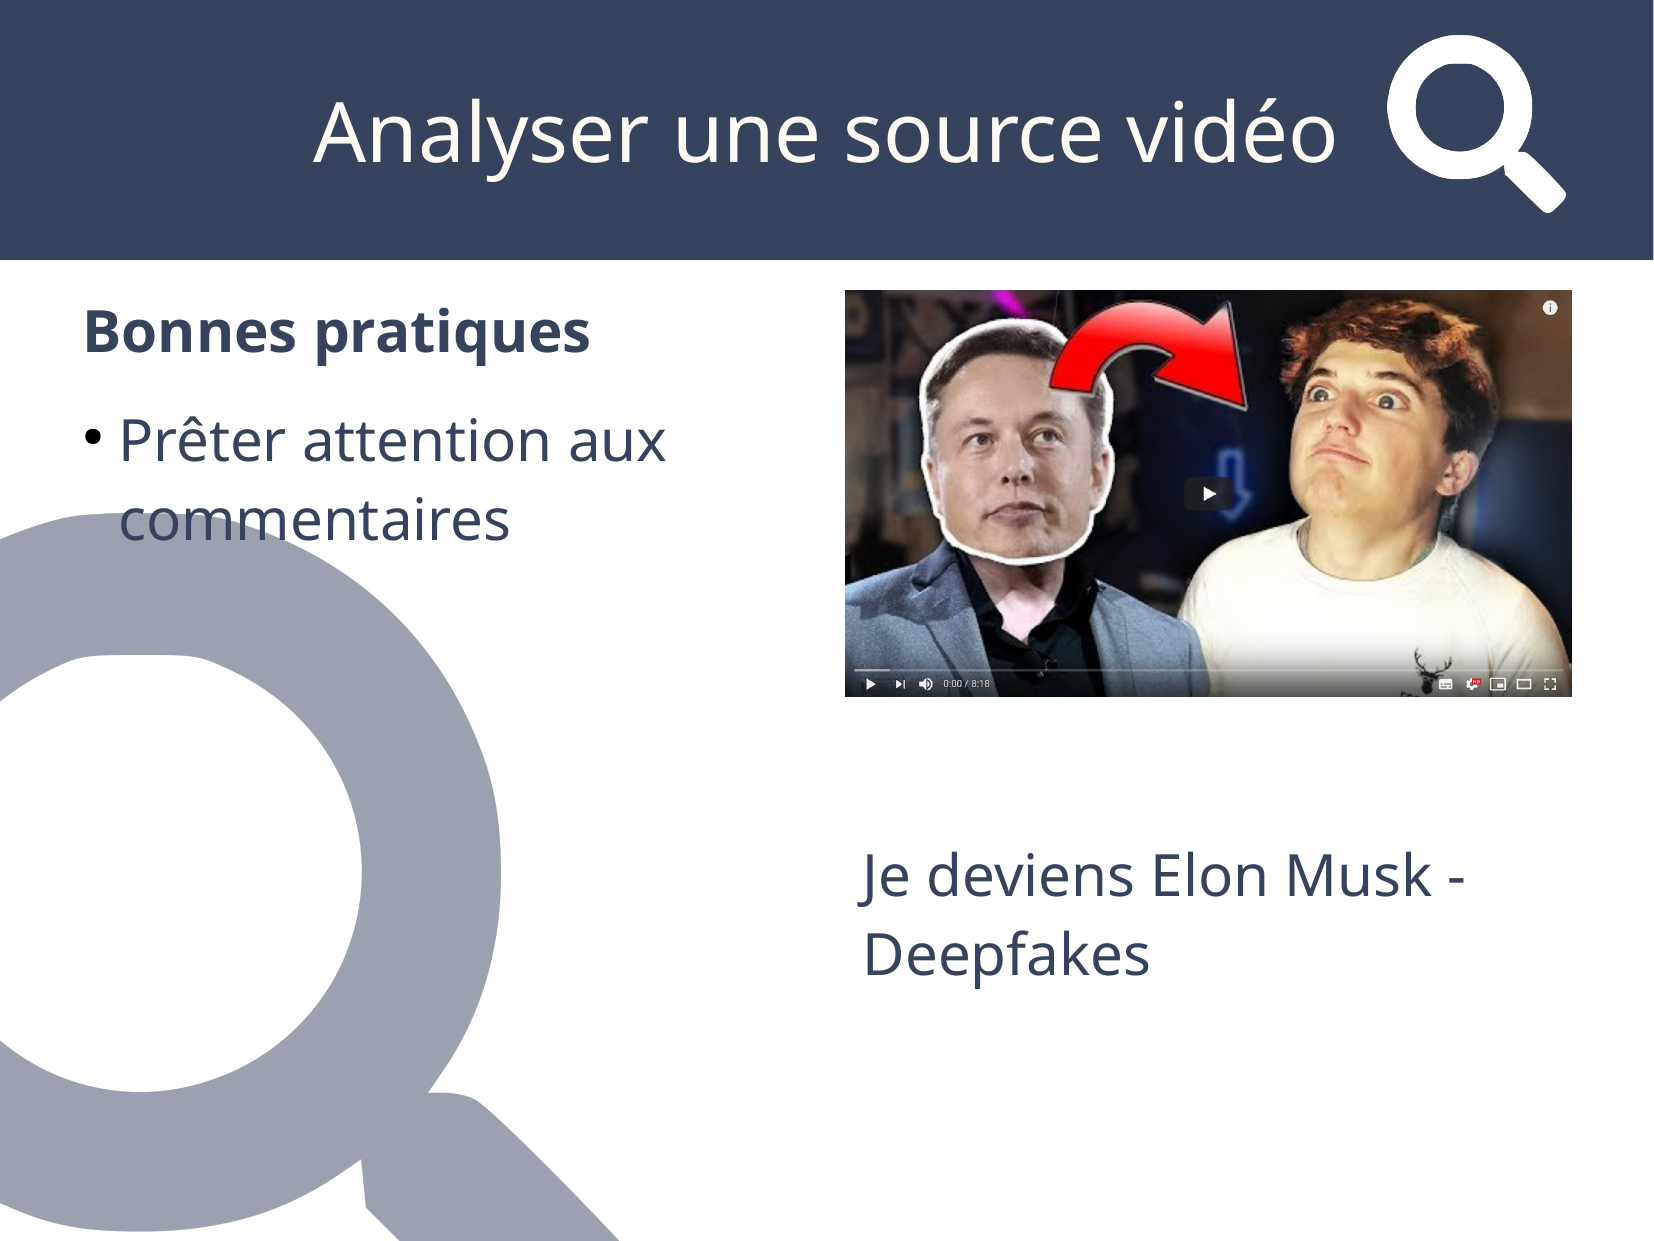

# Analyser une source vidéo
Bonnes pratiques
Prêter attention aux commentaires
Je deviens Elon Musk - Deepfakes